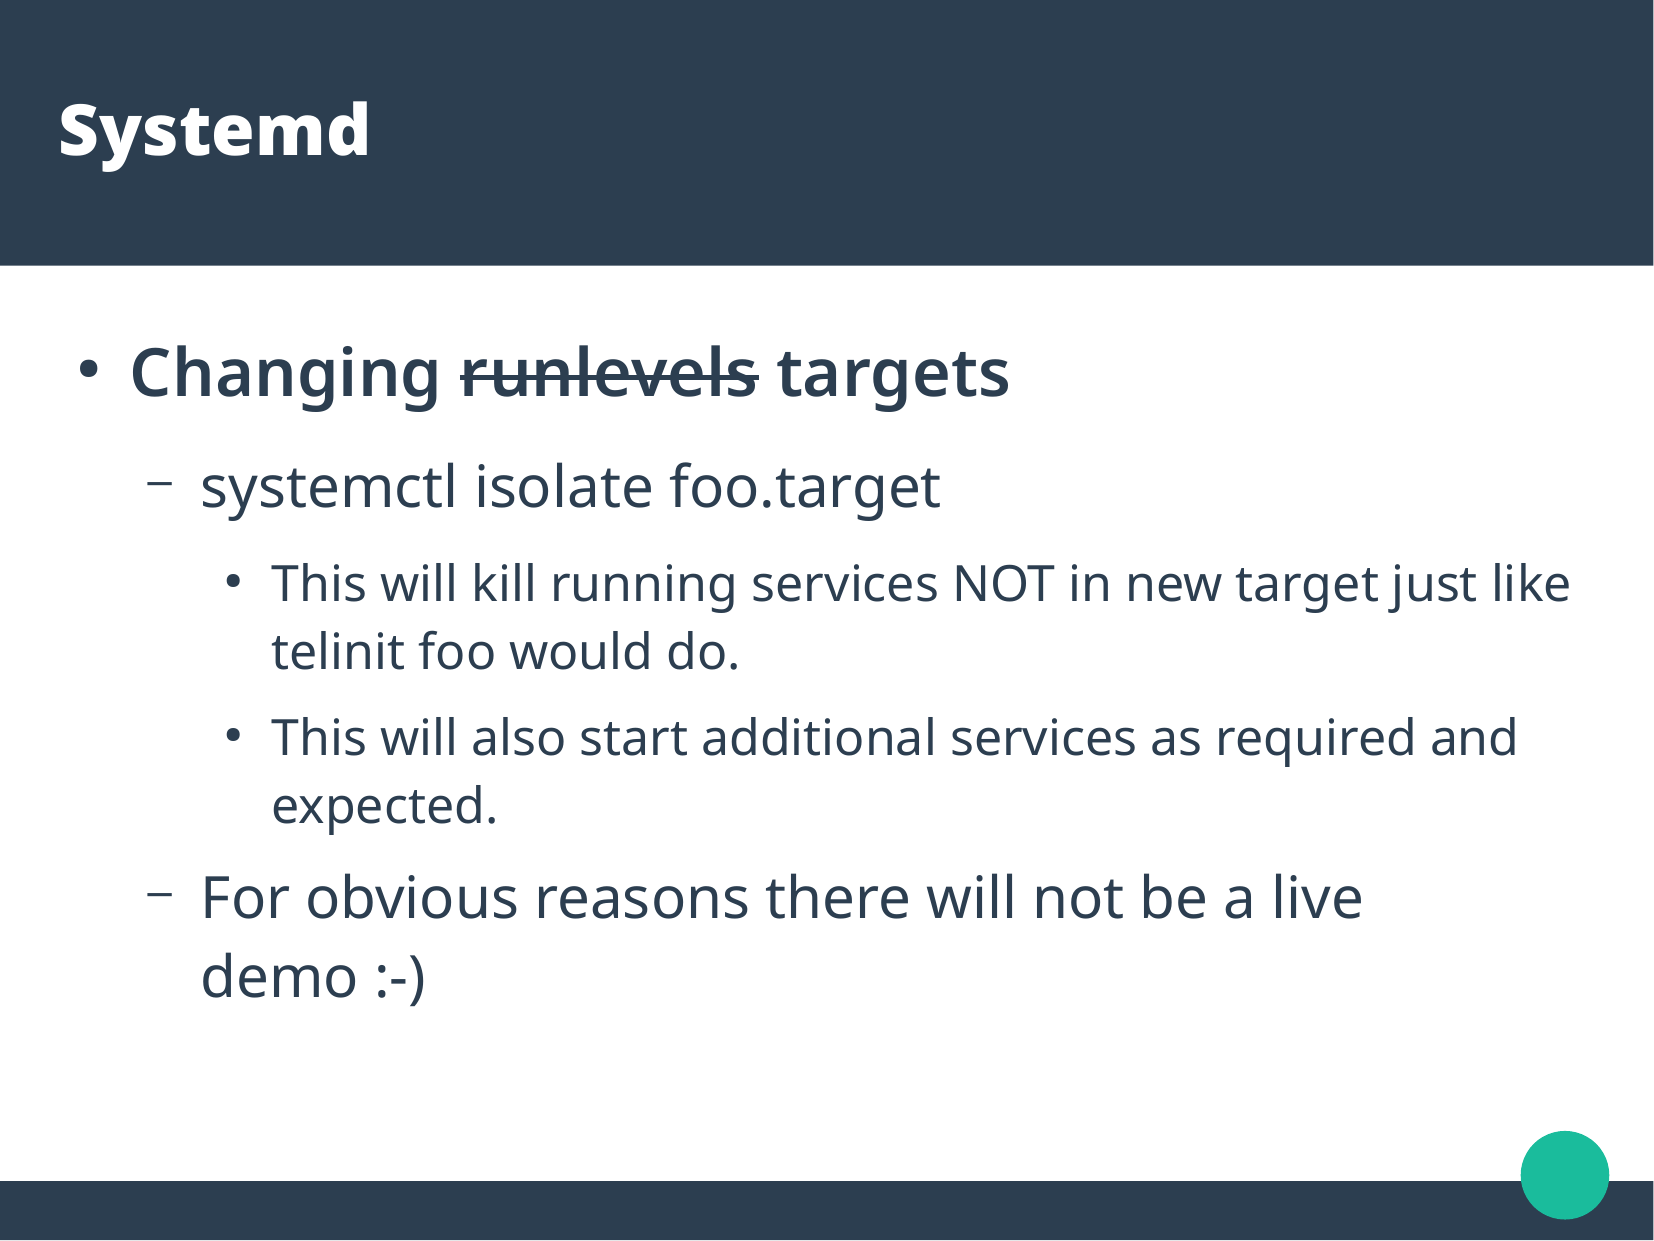

# Systemd
Changing runlevels targets
systemctl isolate foo.target
This will kill running services NOT in new target just like telinit foo would do.
This will also start additional services as required and expected.
For obvious reasons there will not be a live demo :-)